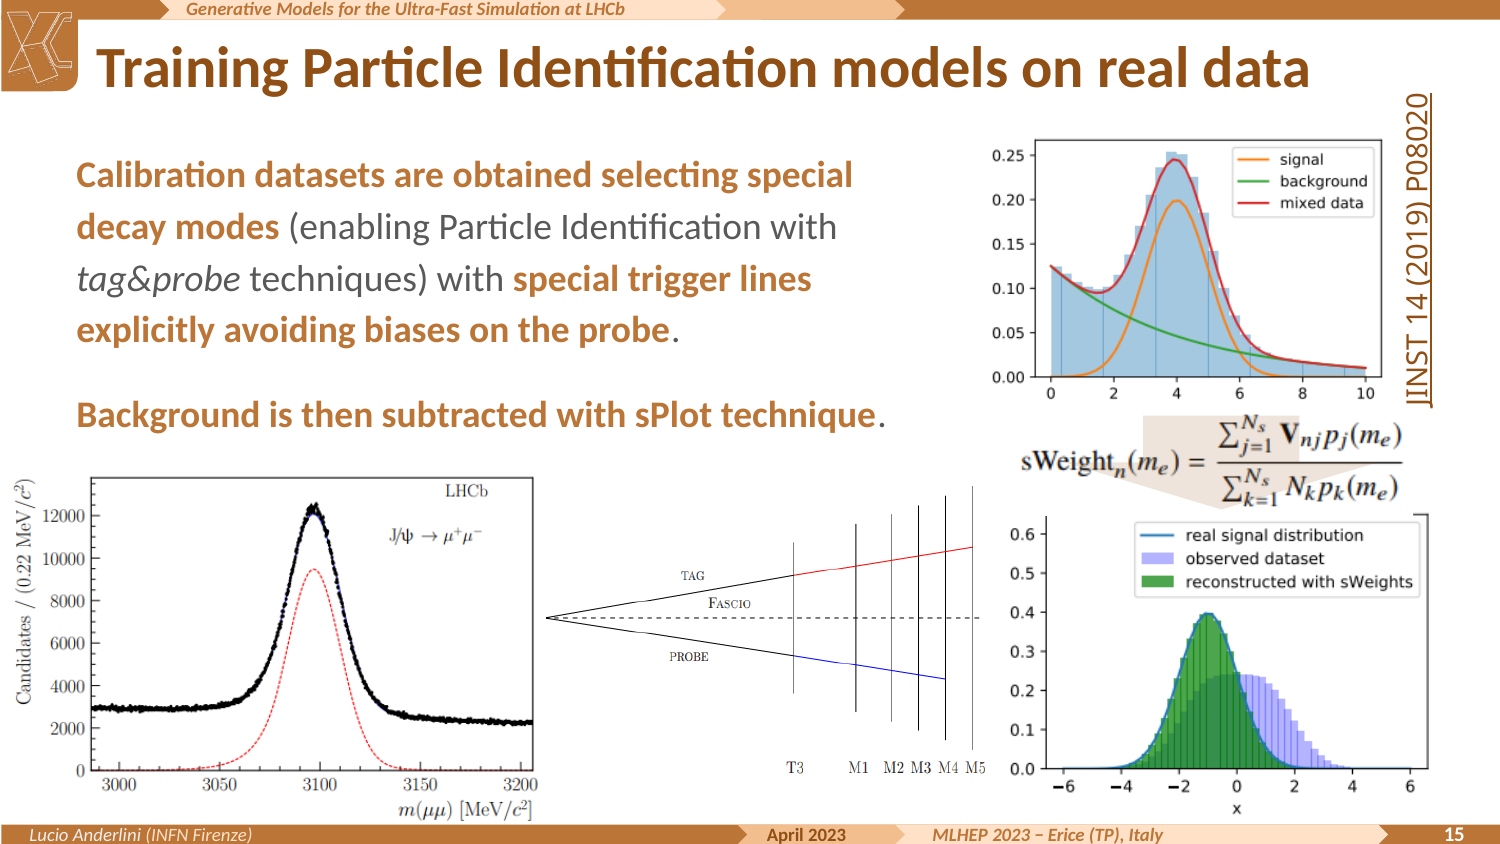

Training Particle Identification models on real data
# Calibration datasets are obtained selecting special decay modes (enabling Particle Identification with tag&probe techniques) with special trigger lines explicitly avoiding biases on the probe.
Background is then subtracted with sPlot technique.
JINST 14 (2019) P08020